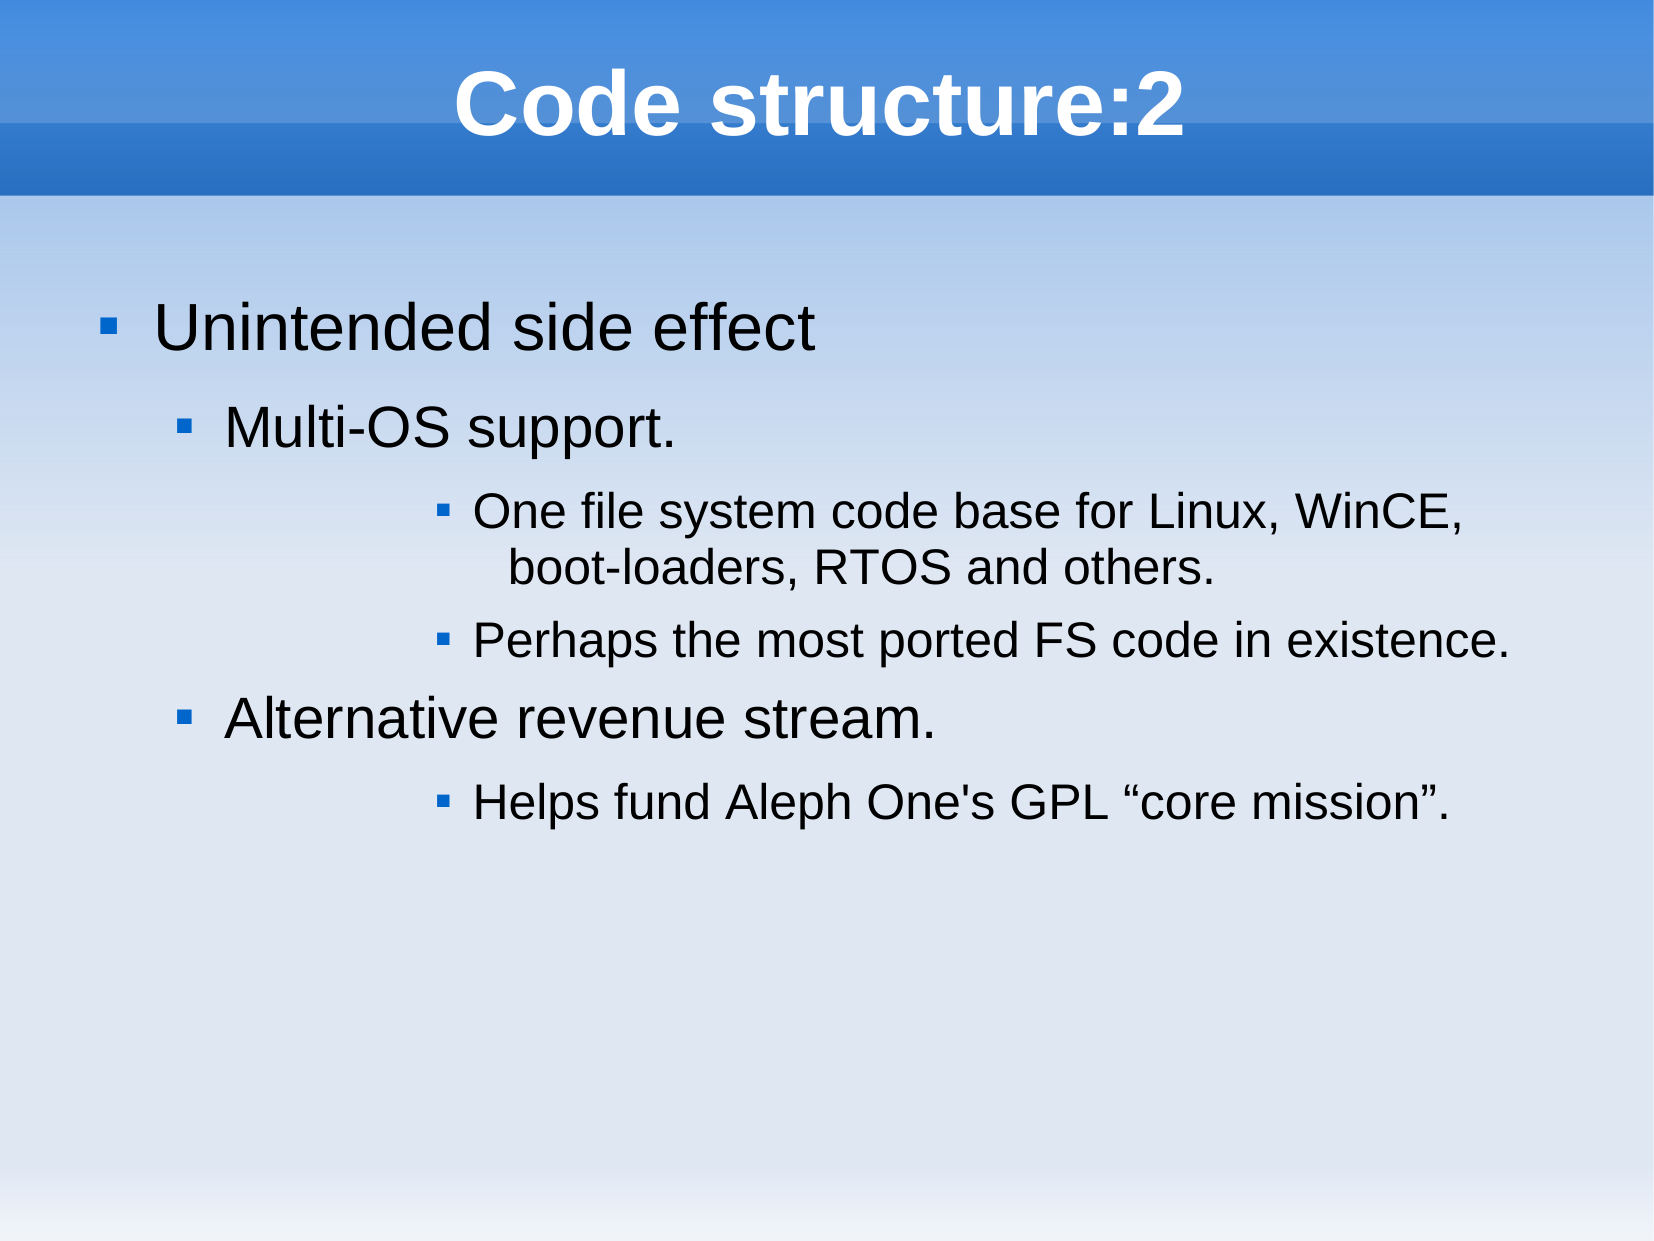

# Code structure:2
Unintended side effect
Multi-OS support.
One file system code base for Linux, WinCE, boot-loaders, RTOS and others.
Perhaps the most ported FS code in existence.
Alternative revenue stream.
Helps fund Aleph One's GPL “core mission”.